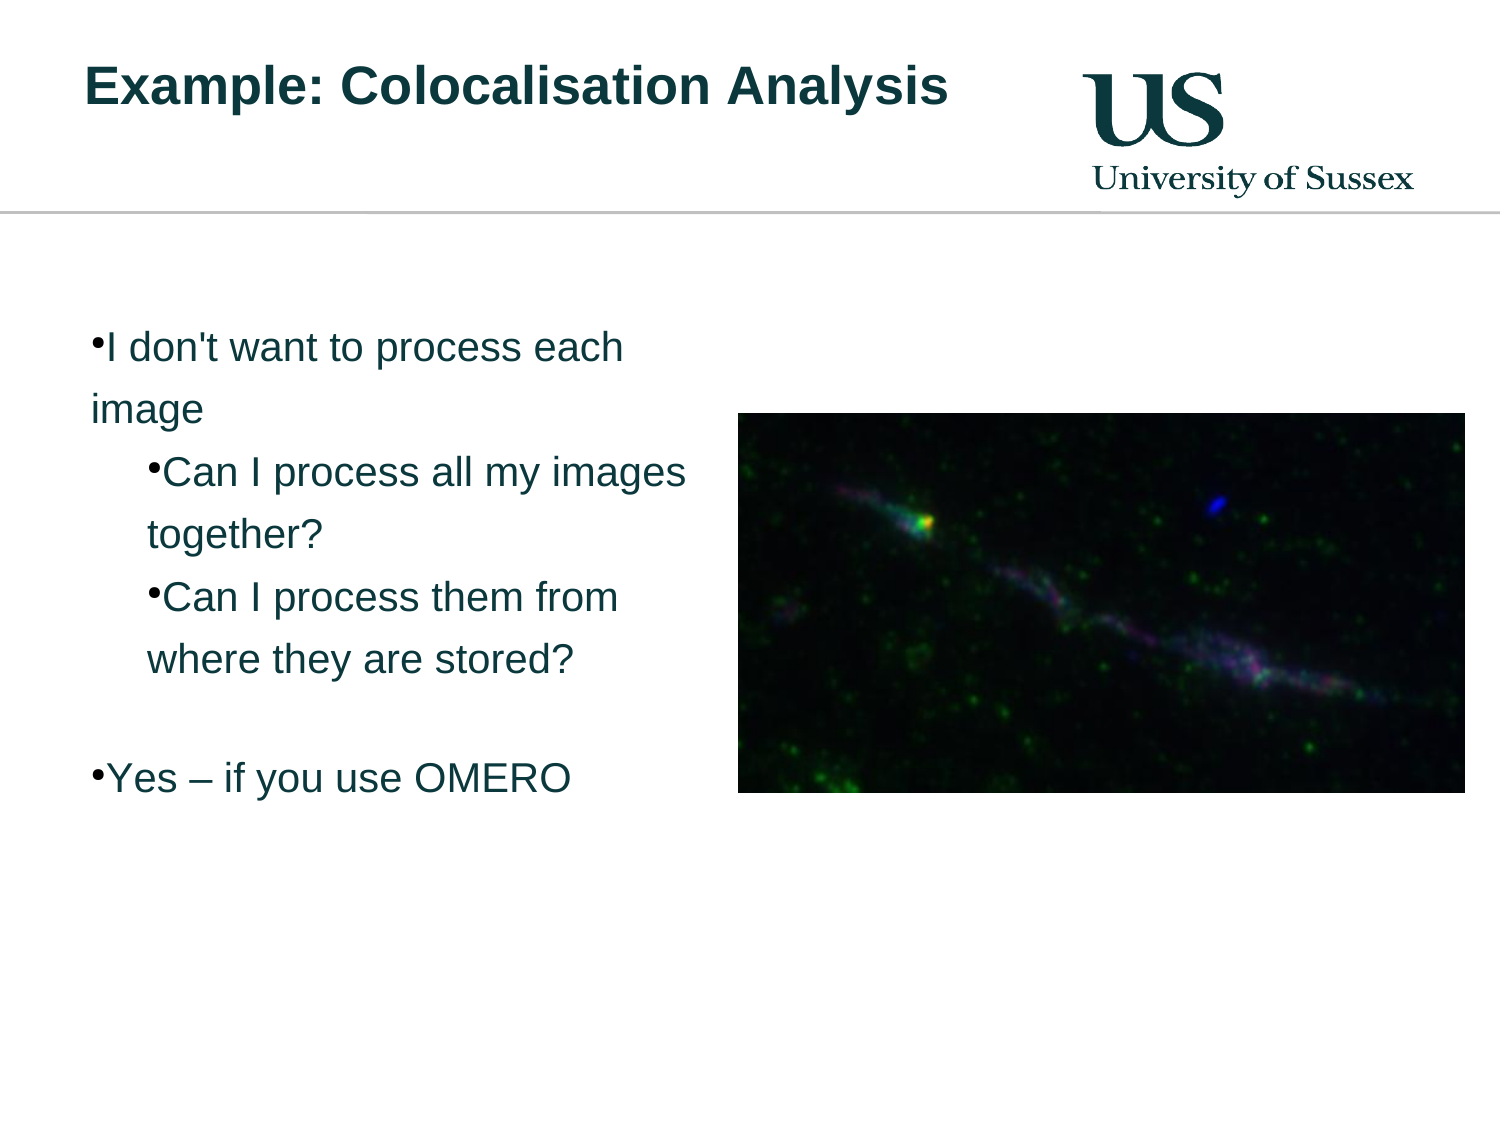

# Example: Colocalisation Analysis
I don't want to process each image
Can I process all my images together?
Can I process them from where they are stored?
Yes – if you use OMERO